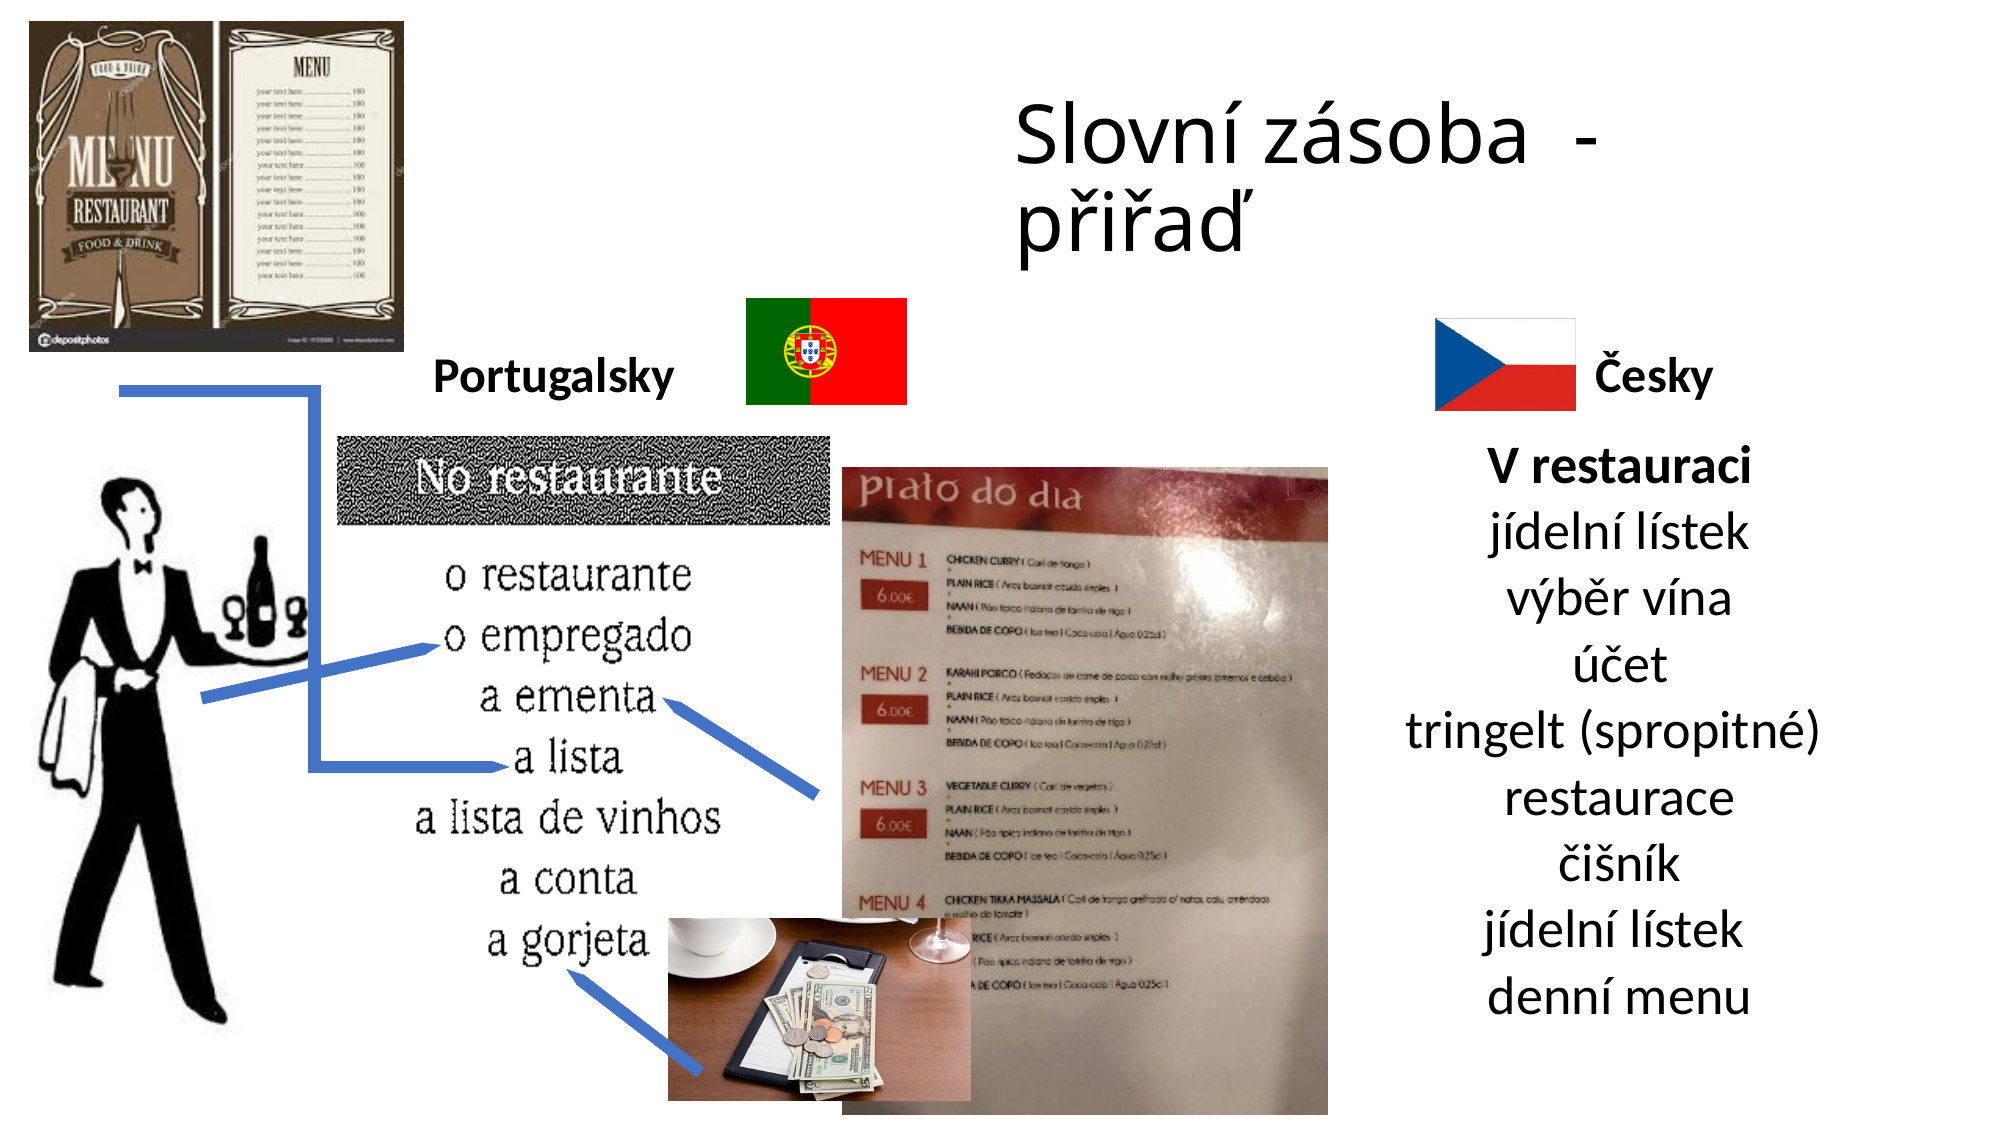

# Slovní zásoba - přiřaď
 Portugalsky
Česky
V restauraci
jídelní lístek
výběr vína
účet
tringelt (spropitné)
restaurace
čišník
jídelní lístek
denní menu